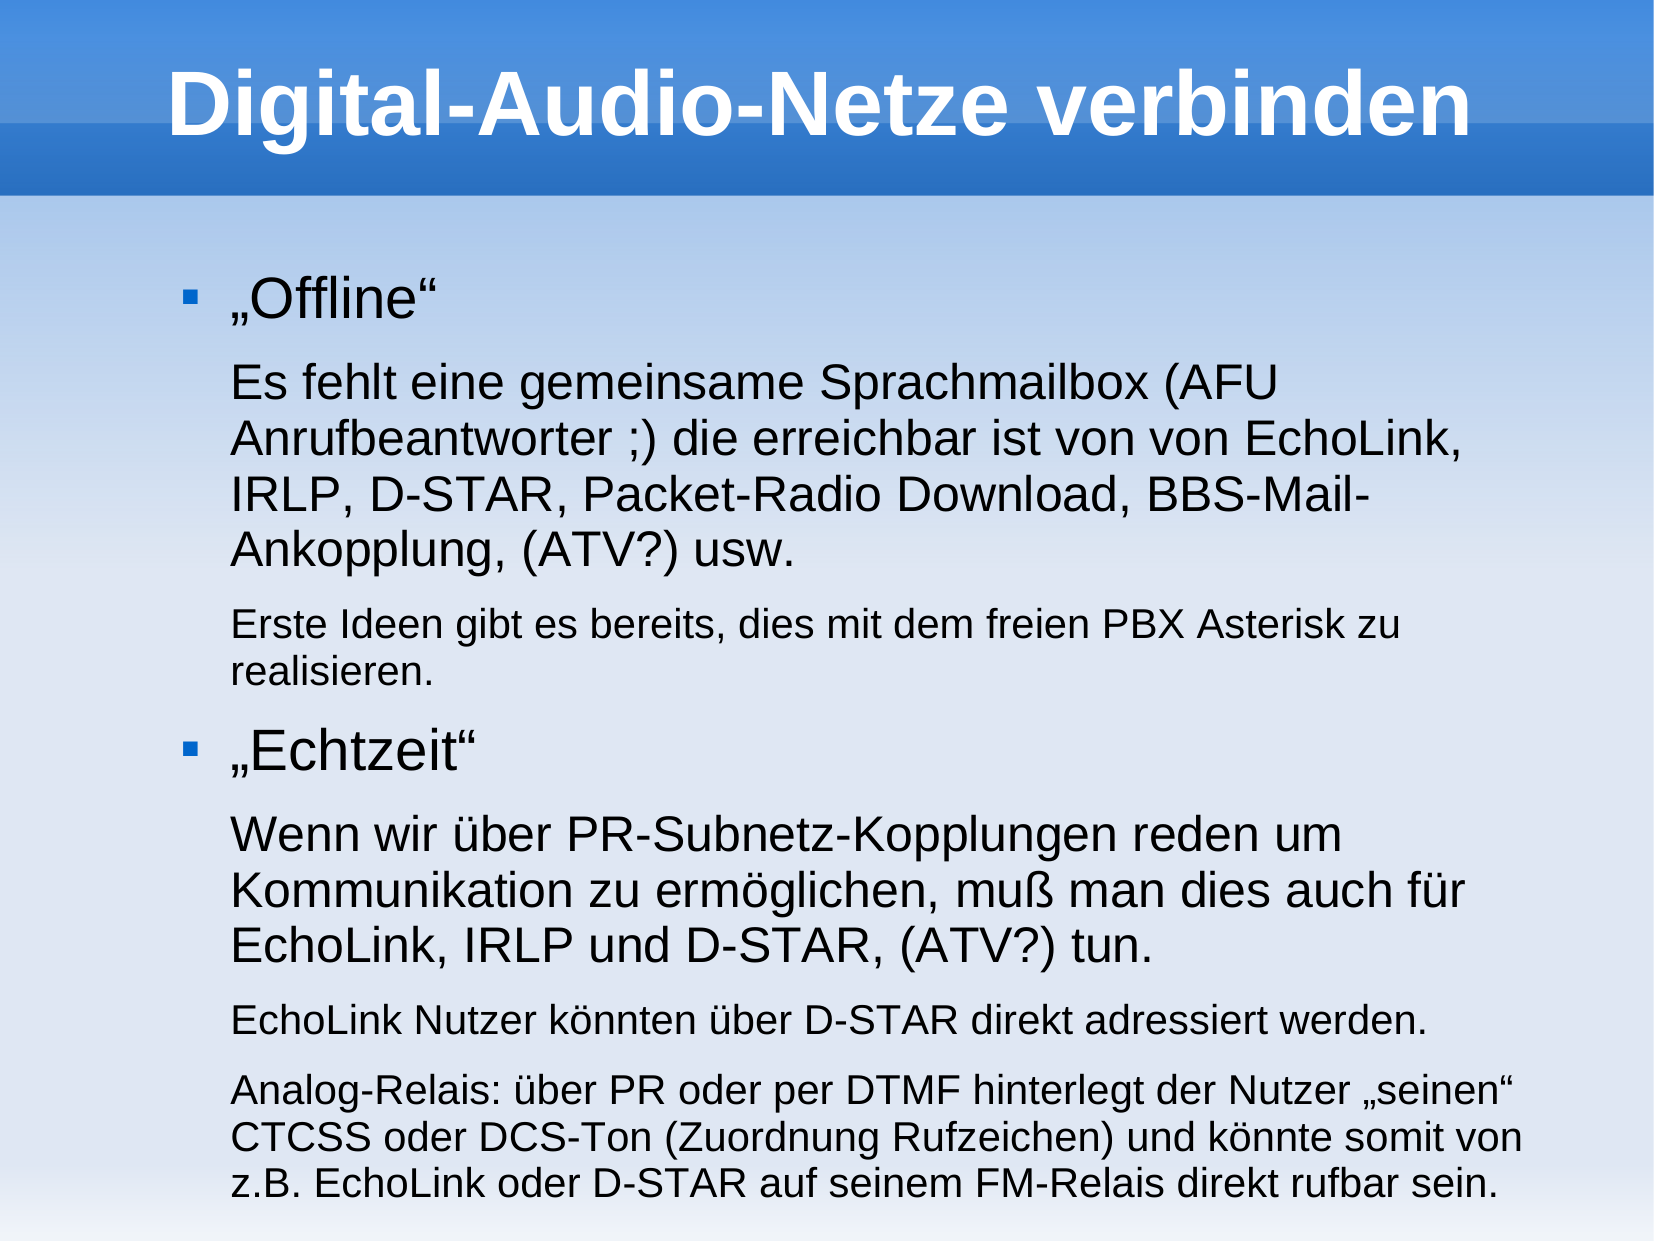

# Digital-Audio-Netze verbinden
„Offline“
Es fehlt eine gemeinsame Sprachmailbox (AFU Anrufbeantworter ;) die erreichbar ist von von EchoLink, IRLP, D-STAR, Packet-Radio Download, BBS-Mail- Ankopplung, (ATV?) usw.
Erste Ideen gibt es bereits, dies mit dem freien PBX Asterisk zu realisieren.
„Echtzeit“
Wenn wir über PR-Subnetz-Kopplungen reden um Kommunikation zu ermöglichen, muß man dies auch für EchoLink, IRLP und D-STAR, (ATV?) tun.
EchoLink Nutzer könnten über D-STAR direkt adressiert werden.
Analog-Relais: über PR oder per DTMF hinterlegt der Nutzer „seinen“ CTCSS oder DCS-Ton (Zuordnung Rufzeichen) und könnte somit von z.B. EchoLink oder D-STAR auf seinem FM-Relais direkt rufbar sein.